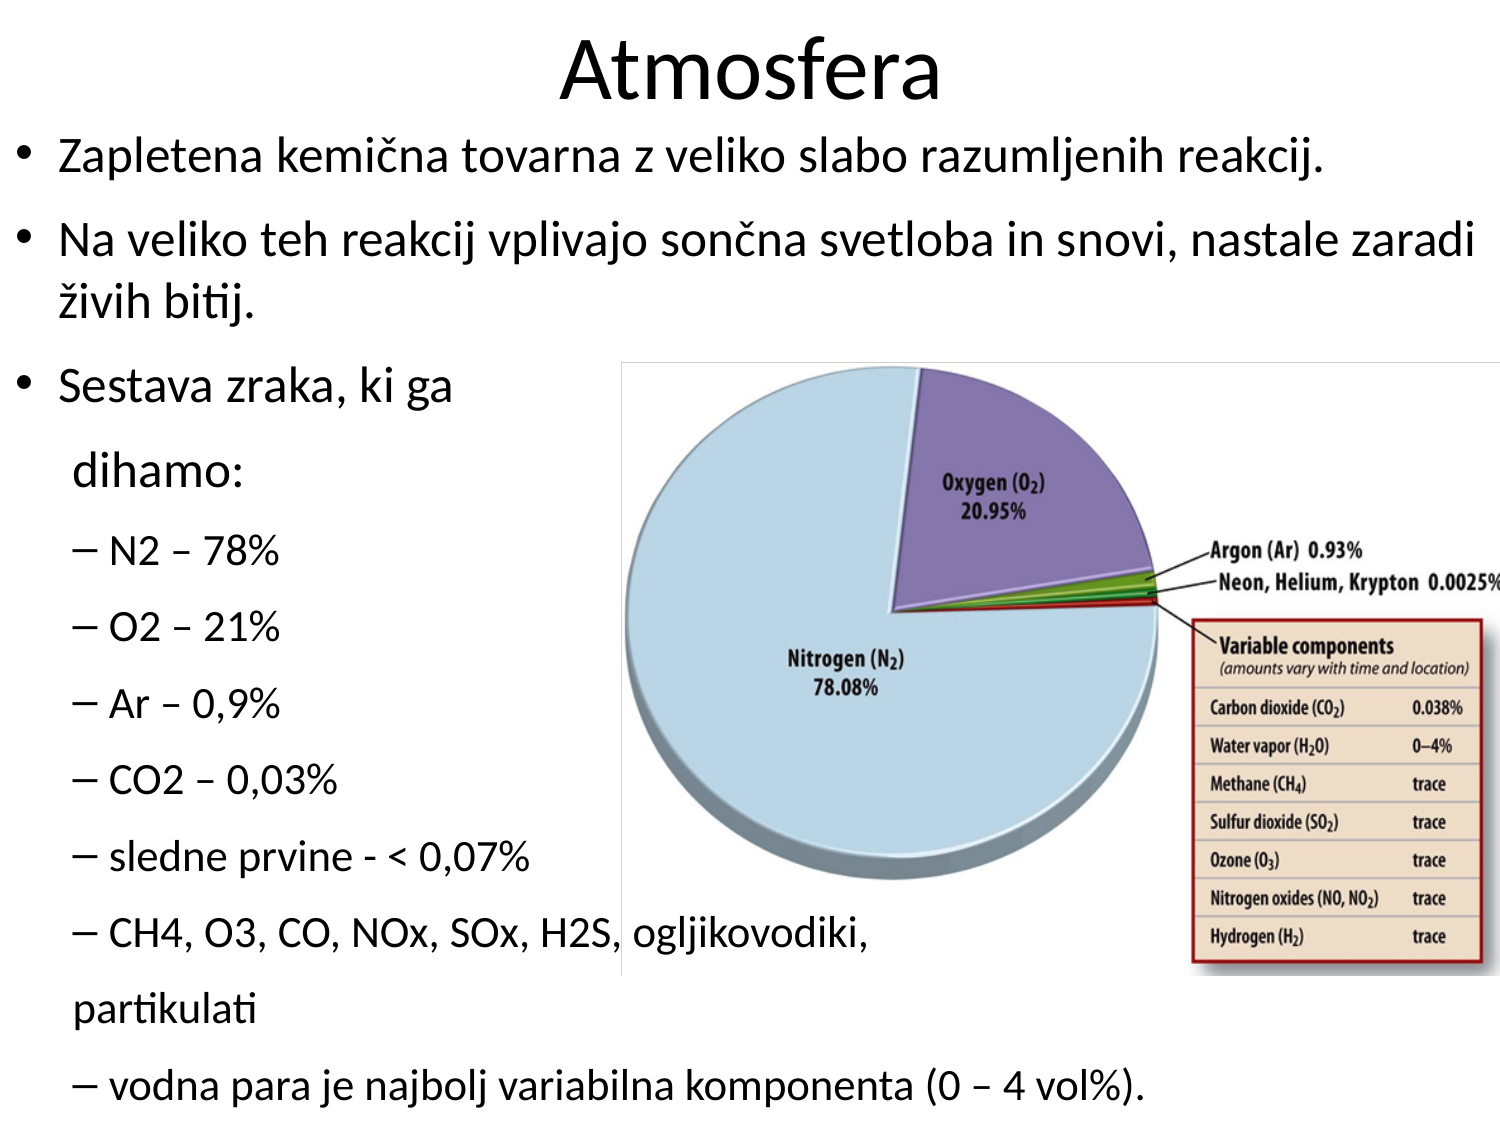

# Atmosfera
Zapletena kemična tovarna z veliko slabo razumljenih reakcij.
Na veliko teh reakcij vplivajo sončna svetloba in snovi, nastale zaradi živih bitij.
Sestava zraka, ki ga
	dihamo:
N2 – 78%
O2 – 21%
Ar – 0,9%
CO2 – 0,03%
sledne prvine - < 0,07%
CH4, O3, CO, NOx, SOx, H2S, ogljikovodiki,
	partikulati
vodna para je najbolj variabilna komponenta (0 – 4 vol%).